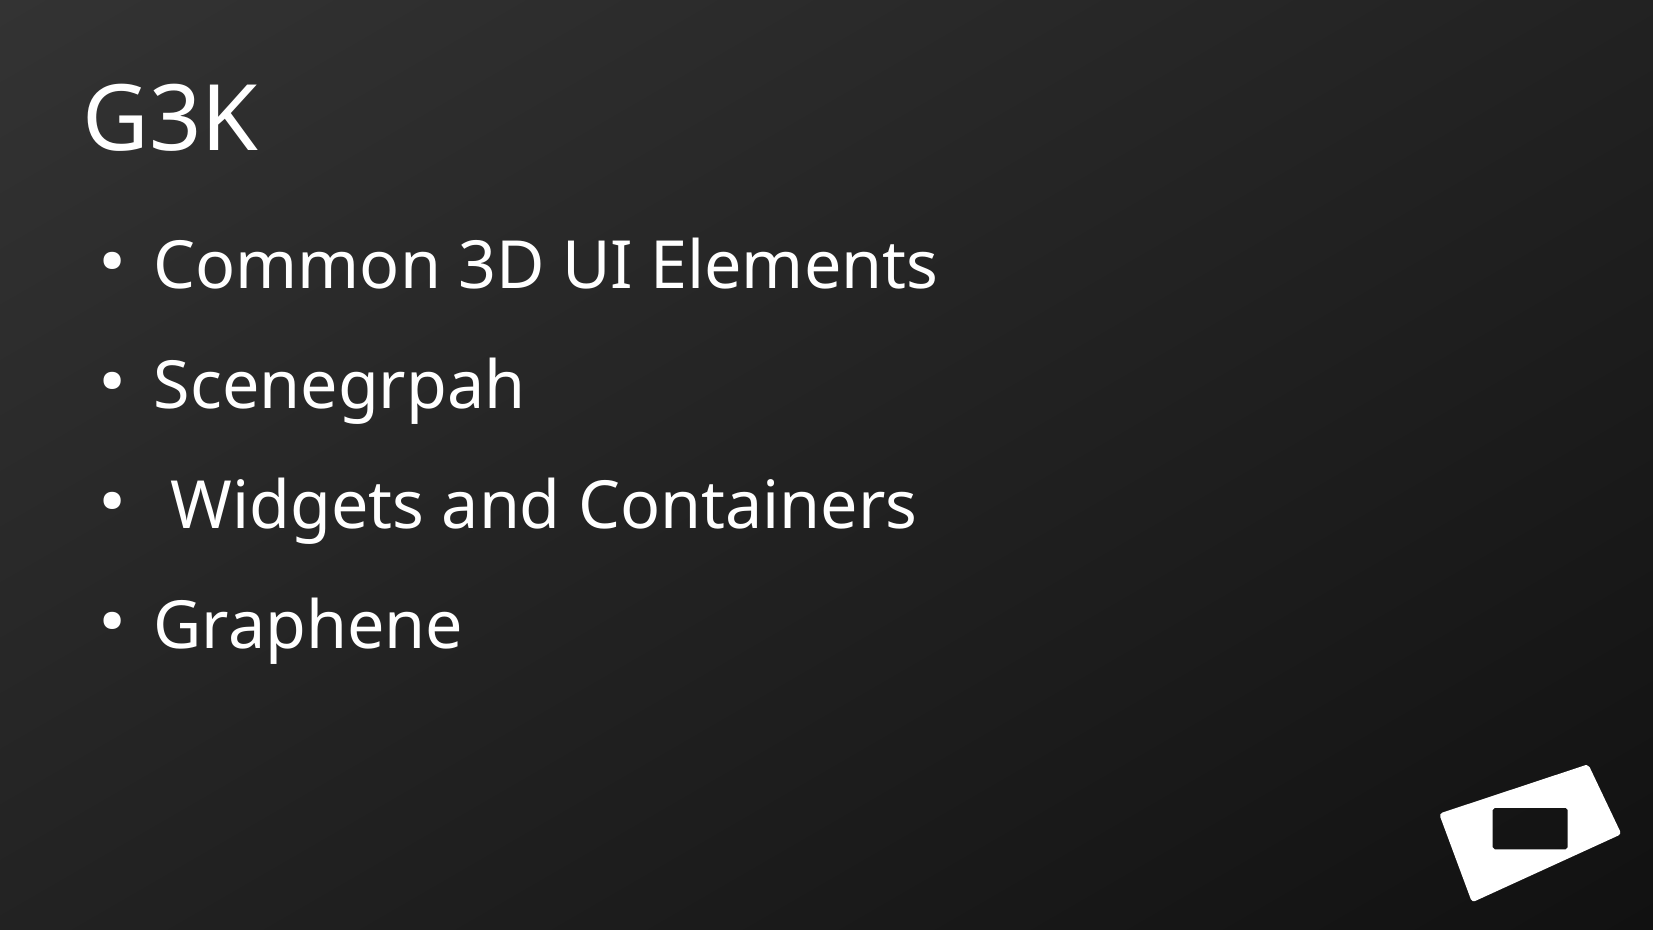

# G3K
Common 3D UI Elements
Scenegrpah
 Widgets and Containers
Graphene